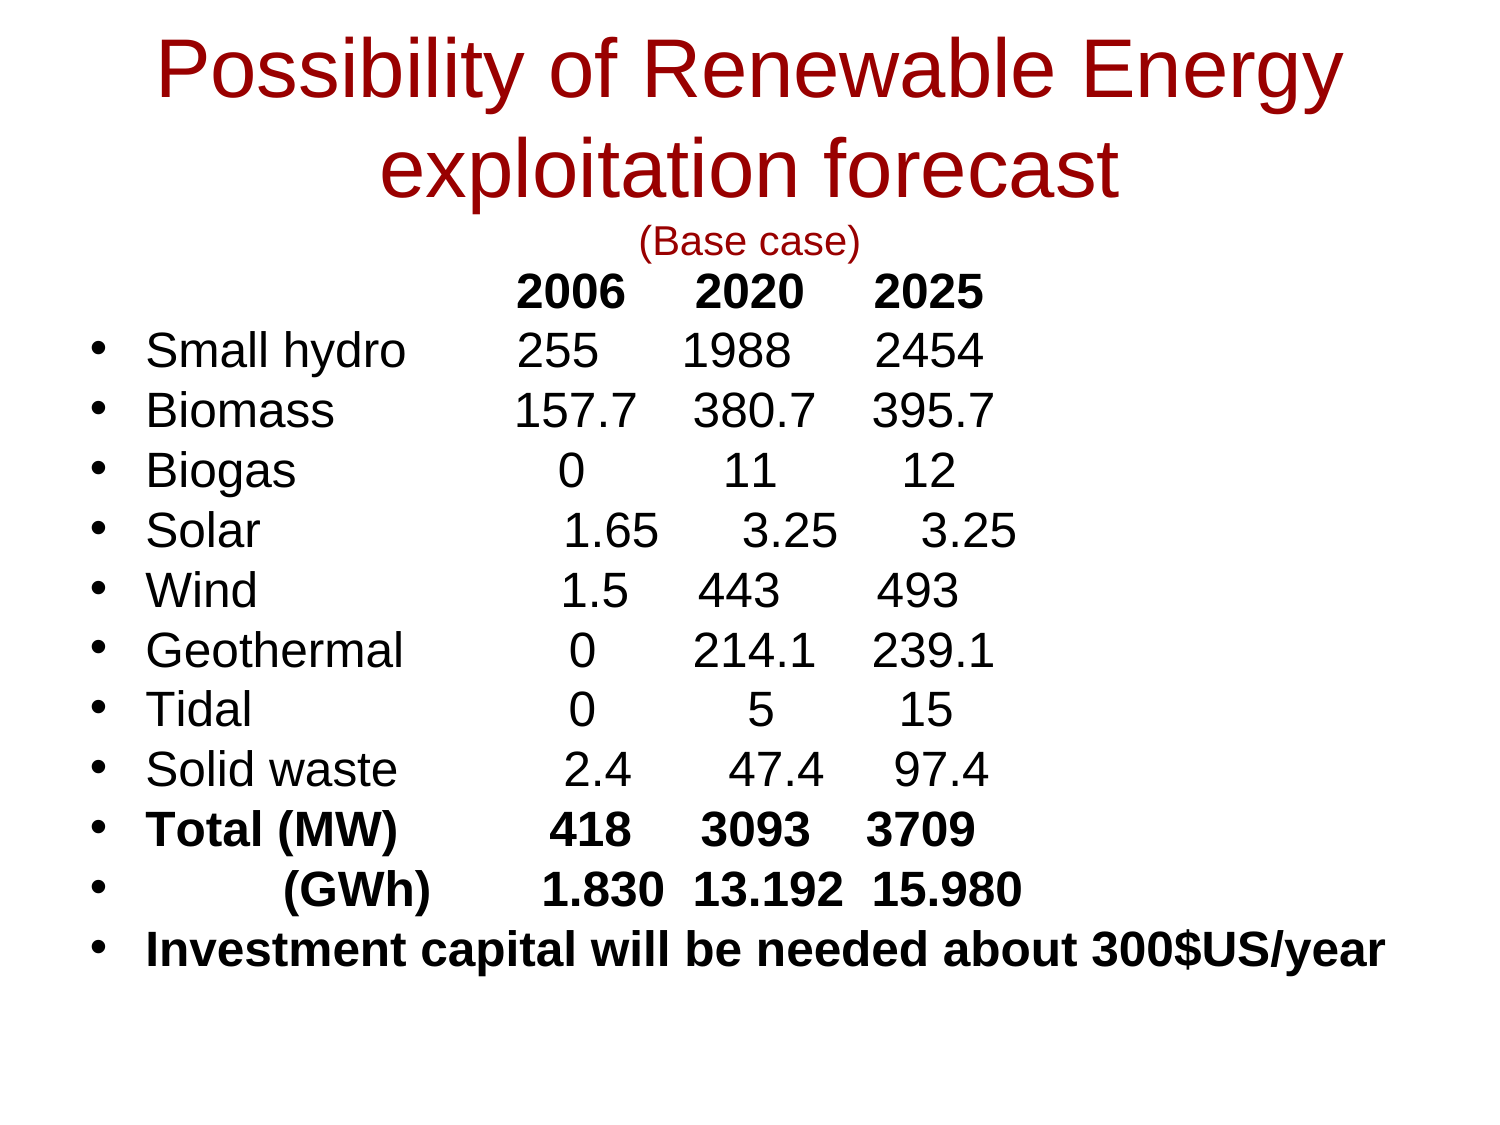

# Possibility of Renewable Energy exploitation forecast (Base case)
 2006 2020 2025
Small hydro 255 1988 2454
Biomass 157.7 380.7 395.7
Biogas 0 11 12
Solar 1.65 3.25 3.25
Wind 1.5 443 493
Geothermal 0 214.1 239.1
Tidal 0 5 15
Solid waste 2.4 47.4 97.4
Total (MW) 418 3093 3709
 (GWh) 1.830 13.192 15.980
Investment capital will be needed about 300$US/year